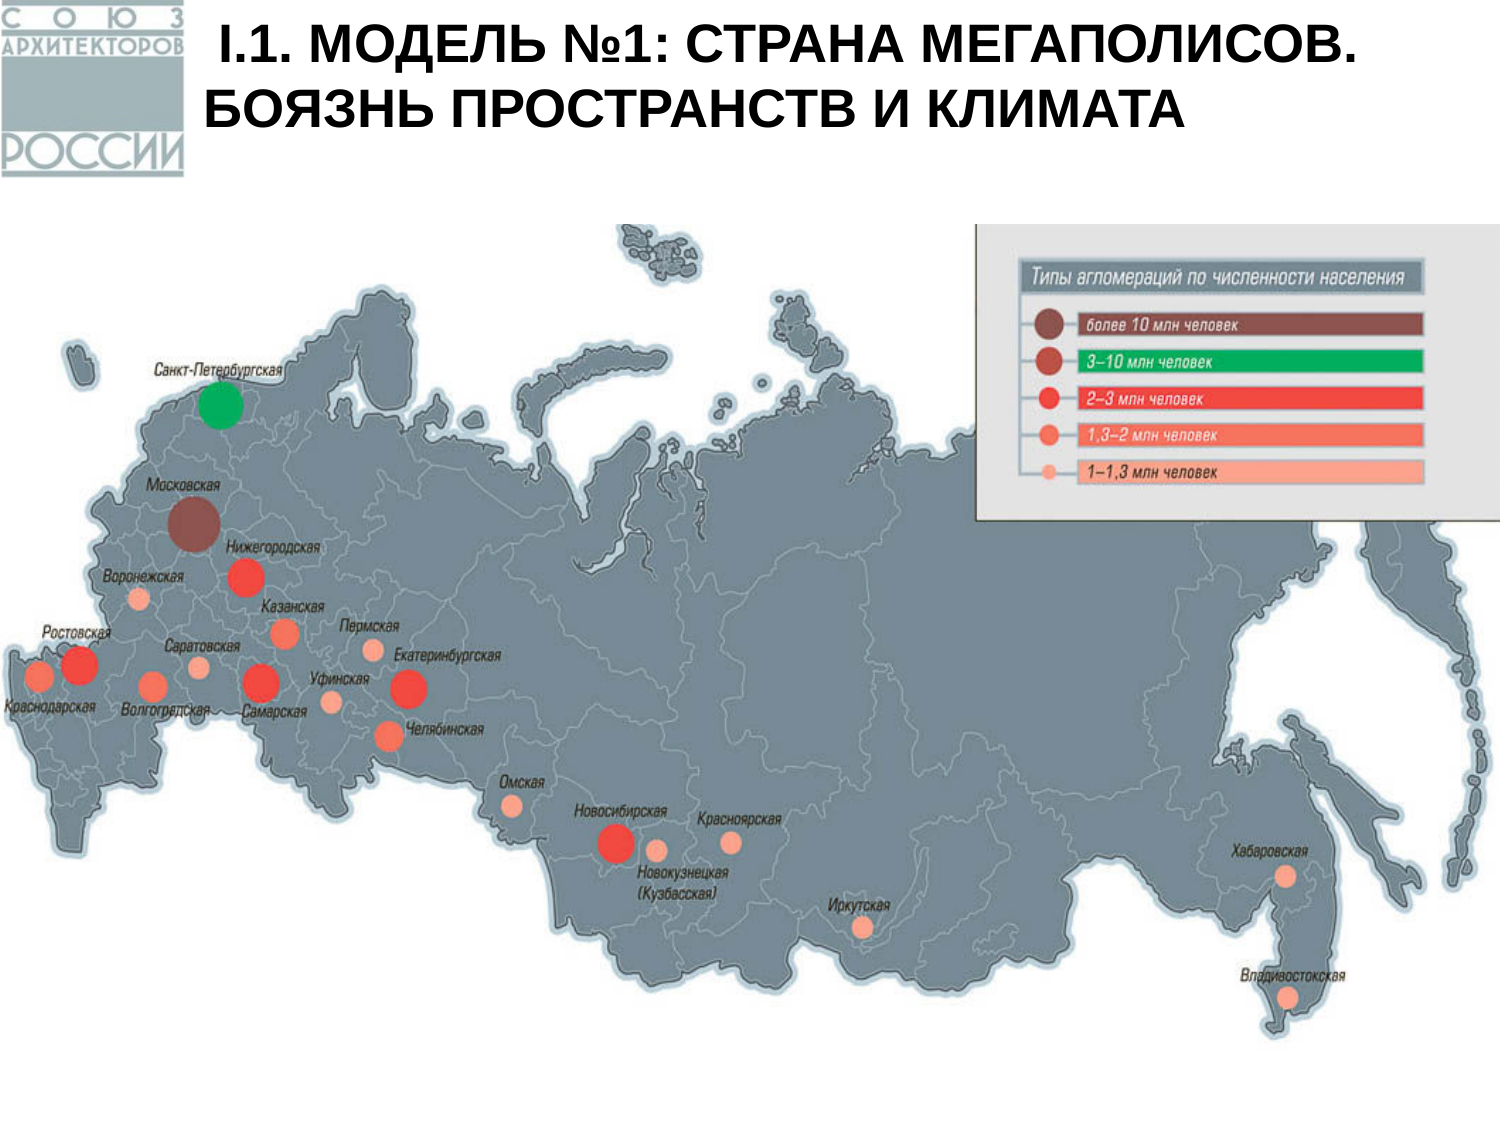

I.1. МОДЕЛЬ №1: СТРАНА МЕГАПОЛИСОВ.
БОЯЗНЬ ПРОСТРАНСТВ И КЛИМАТА
Екатеринбург,
2016